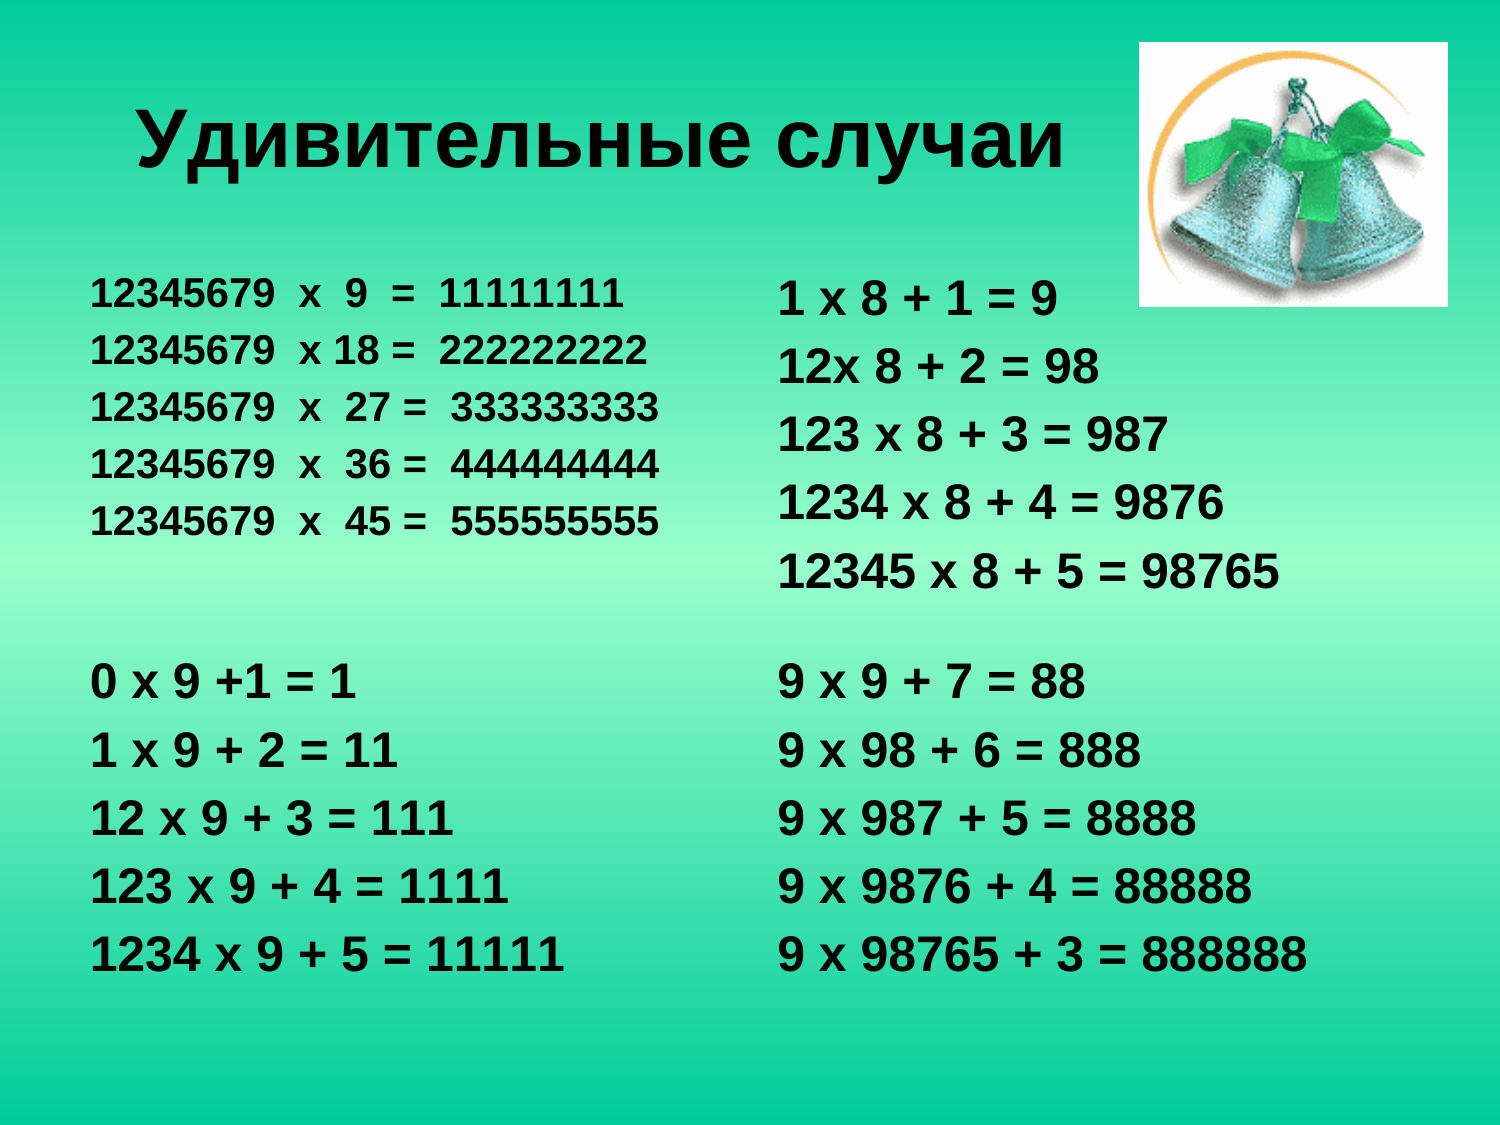

# Удивительные случаи
12345679 х 9 = 11111111
12345679 х 18 = 222222222
12345679 х 27 = 333333333
12345679 х 36 = 444444444
12345679 х 45 = 555555555
1 х 8 + 1 = 9
12х 8 + 2 = 98
123 х 8 + 3 = 987
1234 х 8 + 4 = 9876
12345 х 8 + 5 = 98765
0 х 9 +1 = 1
1 х 9 + 2 = 11
12 х 9 + 3 = 111
123 х 9 + 4 = 1111
1234 х 9 + 5 = 11111
9 х 9 + 7 = 88
9 х 98 + 6 = 888
9 х 987 + 5 = 8888
9 х 9876 + 4 = 88888
9 х 98765 + 3 = 888888